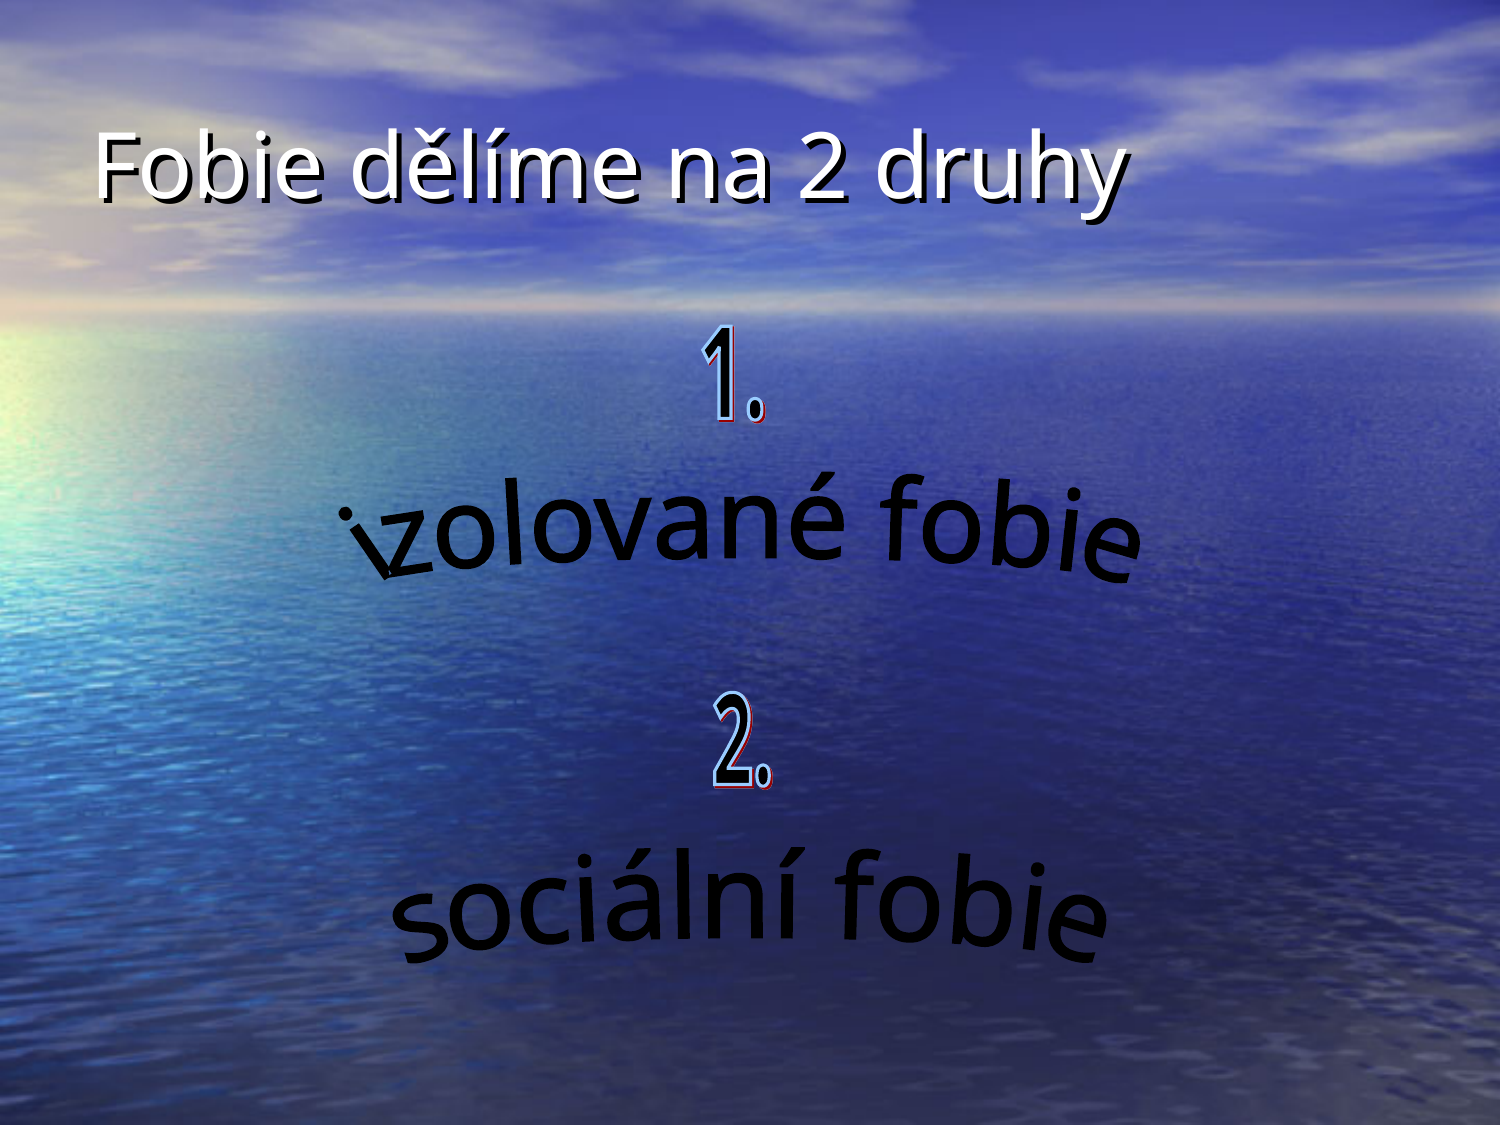

# Fobie dělíme na 2 druhy
1.
izolované fobie
2.
sociální fobie